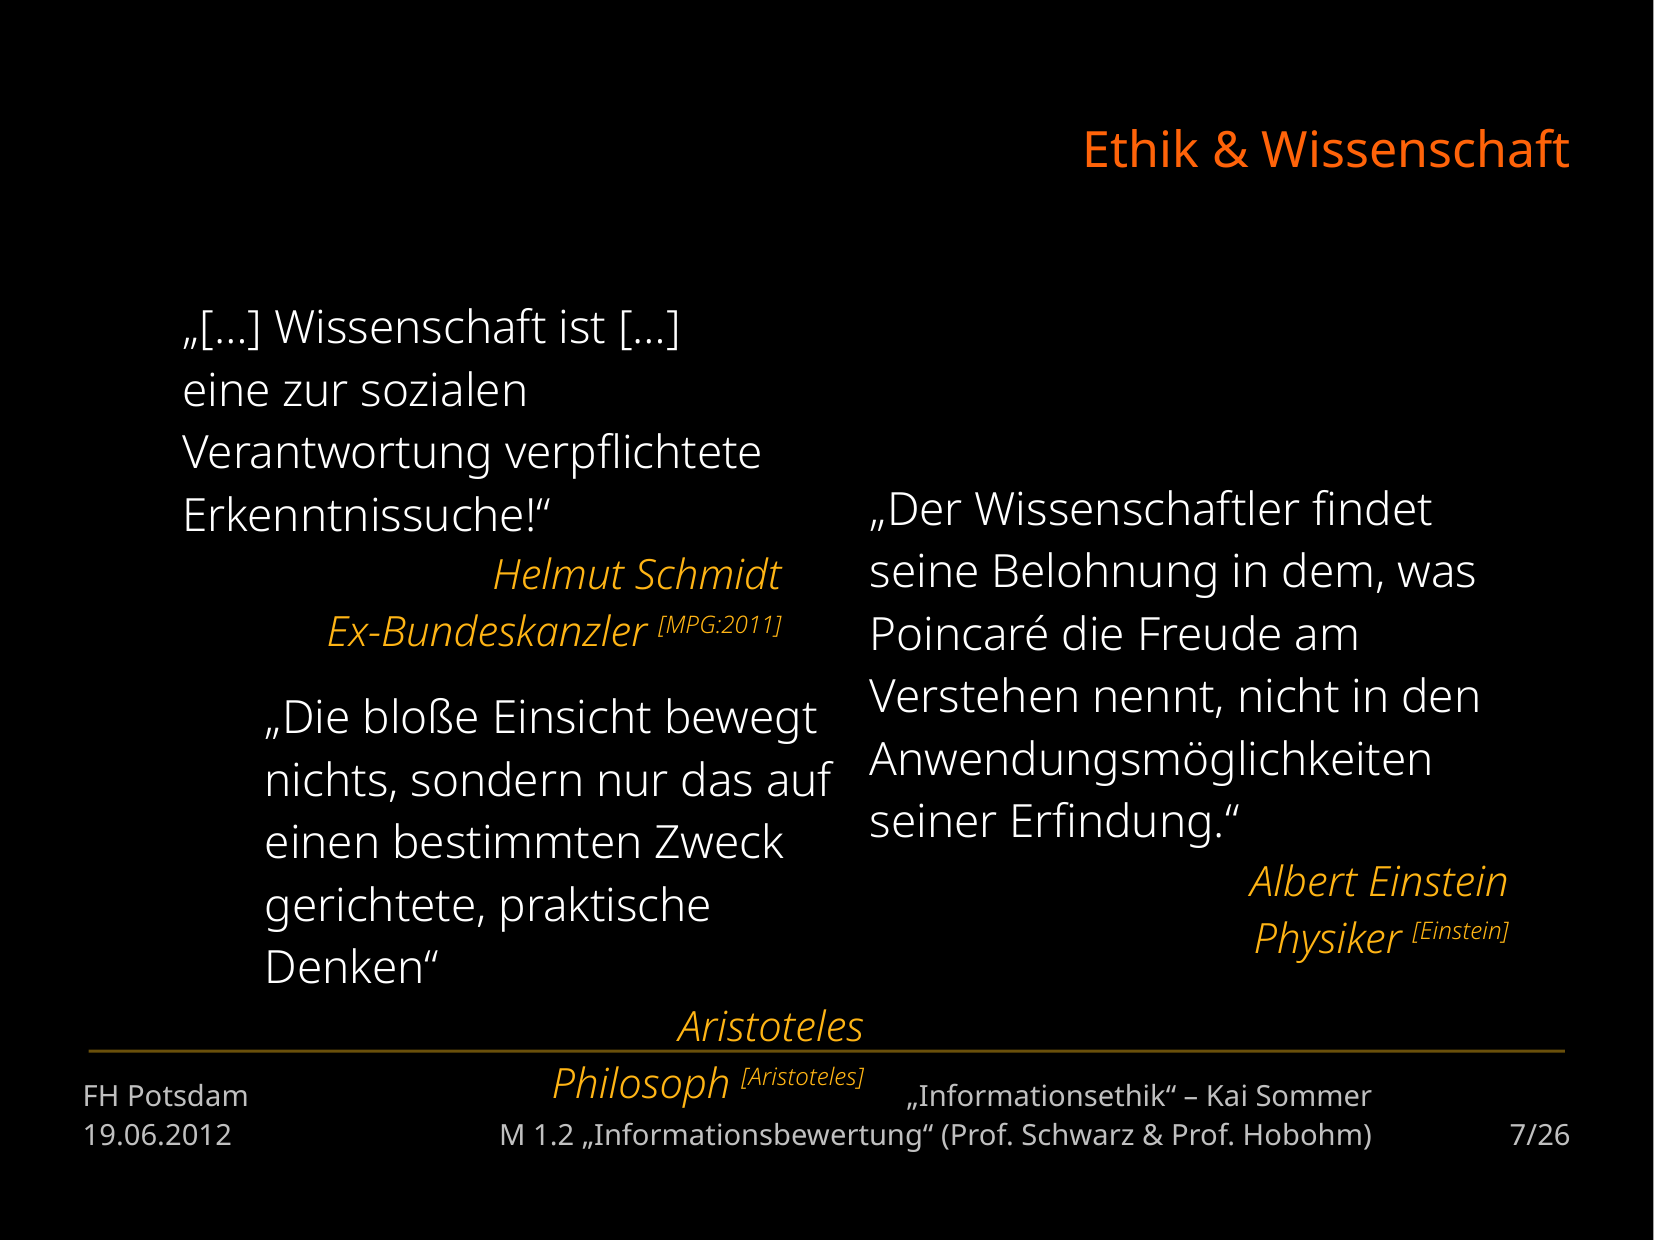

# Ethik & Wissenschaft
„[…] Wissenschaft ist […] eine zur sozialen Verantwortung verpflichtete Erkenntnissuche!“
Helmut Schmidt
Ex-Bundeskanzler [MPG:2011]
„Der Wissenschaftler findet seine Belohnung in dem, was Poincaré die Freude am Verstehen nennt, nicht in den Anwendungsmöglichkeiten seiner Erfindung.“
Albert Einstein
Physiker [Einstein]
„Die bloße Einsicht bewegt nichts, sondern nur das auf einen bestimmten Zweck gerichtete, praktische Denken“
Aristoteles
Philosoph [Aristoteles]
7